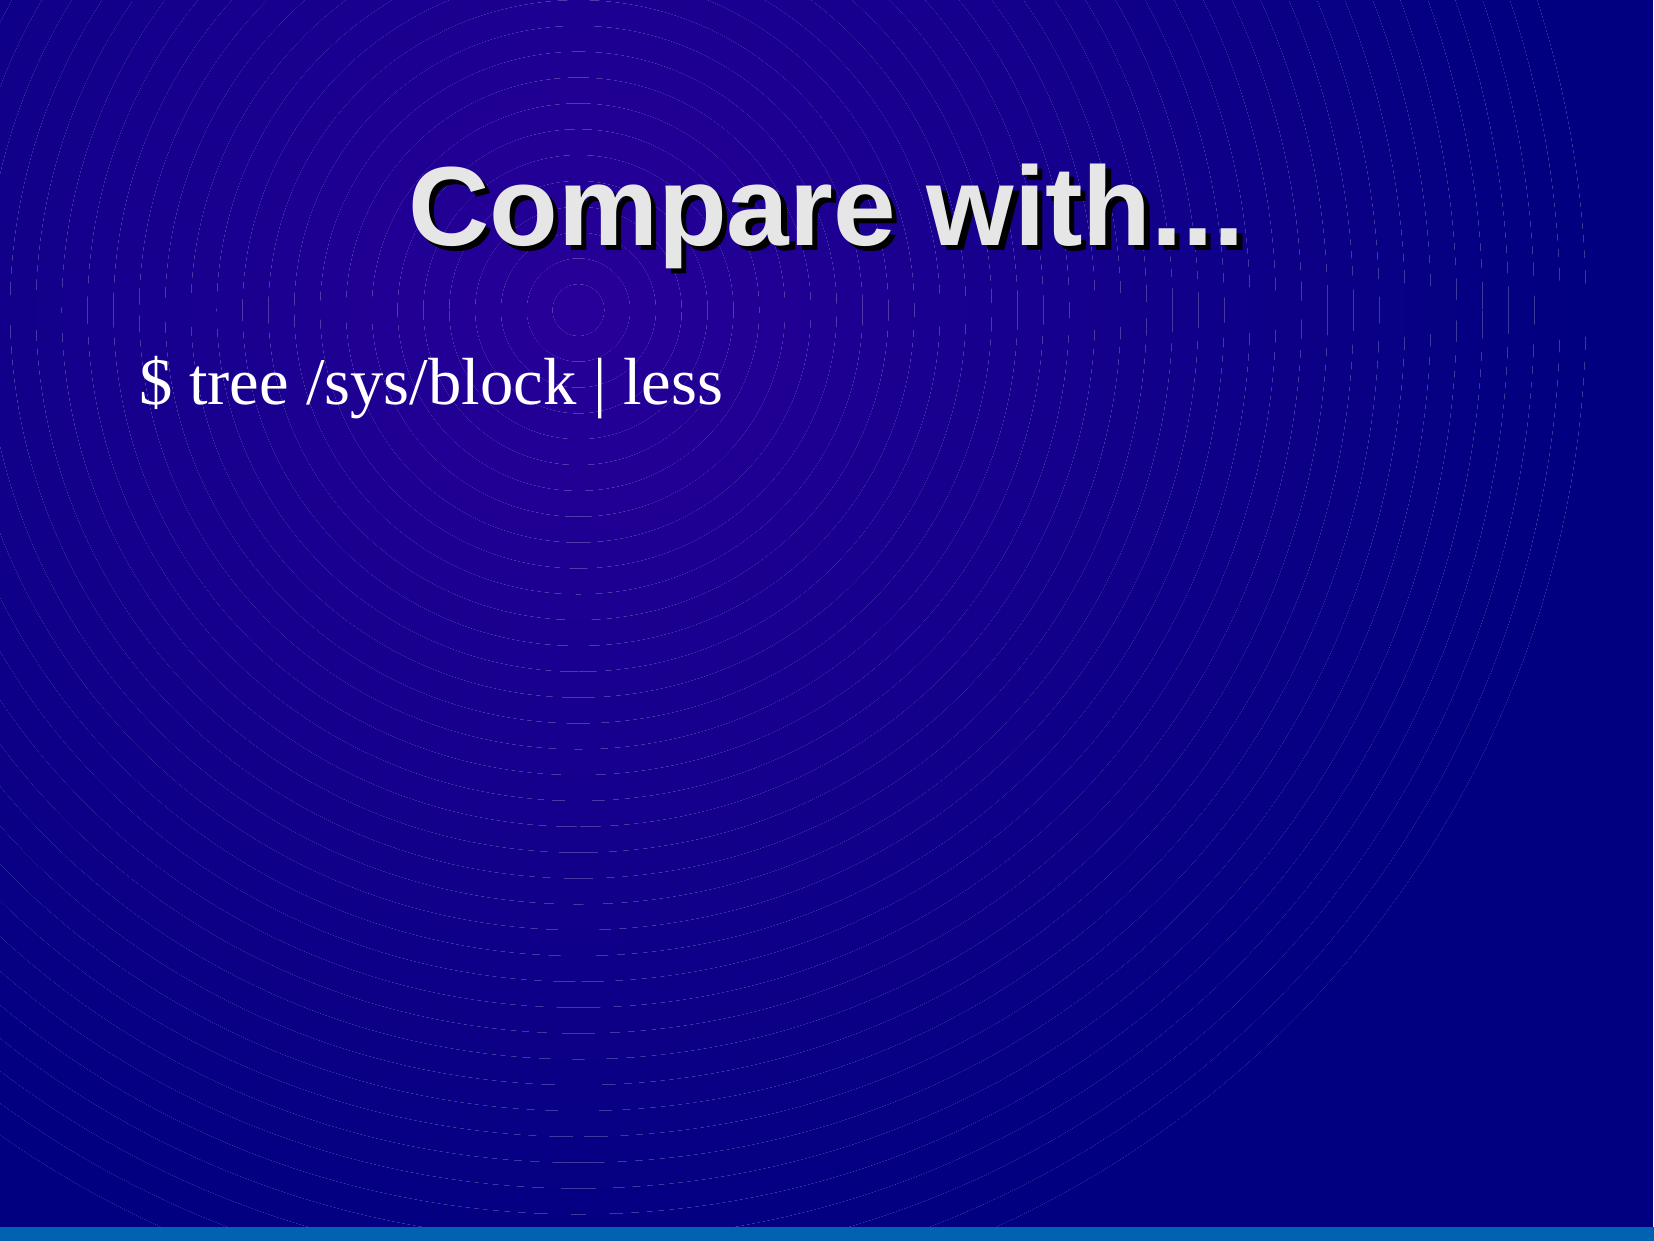

# Compare with...
$ tree /sys/block | less